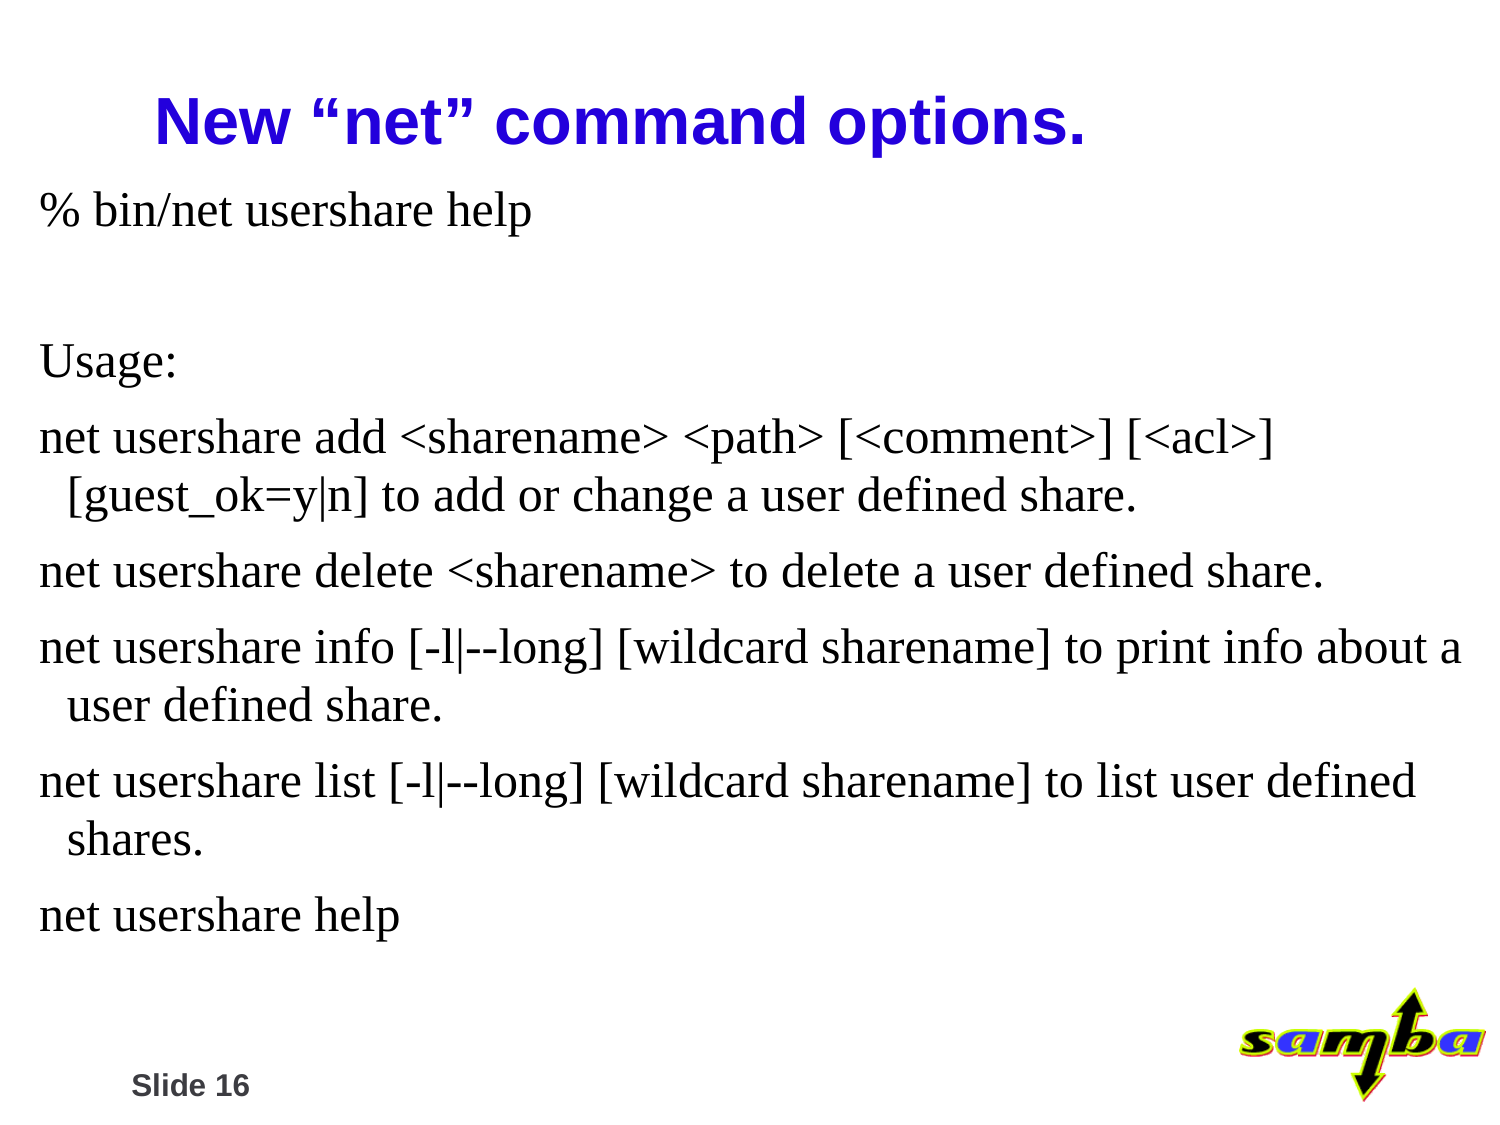

# New “net” command options.
% bin/net usershare help
Usage:
net usershare add <sharename> <path> [<comment>] [<acl>] [guest_ok=y|n] to add or change a user defined share.
net usershare delete <sharename> to delete a user defined share.
net usershare info [-l|--long] [wildcard sharename] to print info about a user defined share.
net usershare list [-l|--long] [wildcard sharename] to list user defined shares.
net usershare help